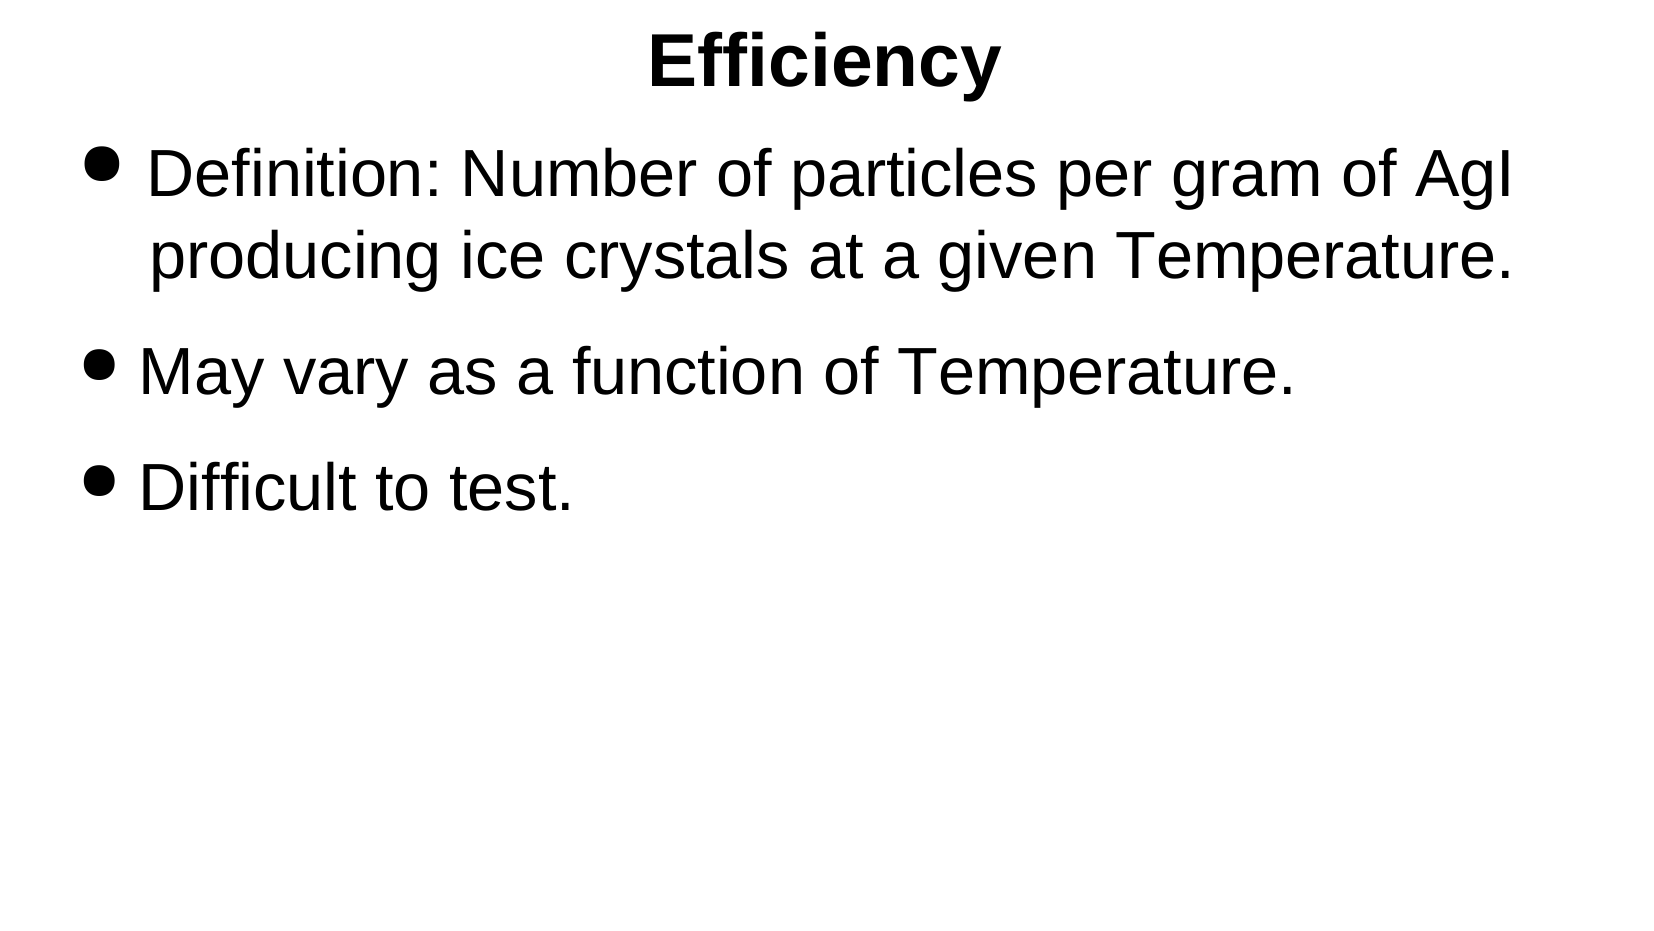

# Efficiency
 Definition: Number of particles per gram of AgI producing ice crystals at a given Temperature.
 May vary as a function of Temperature.
 Difficult to test.